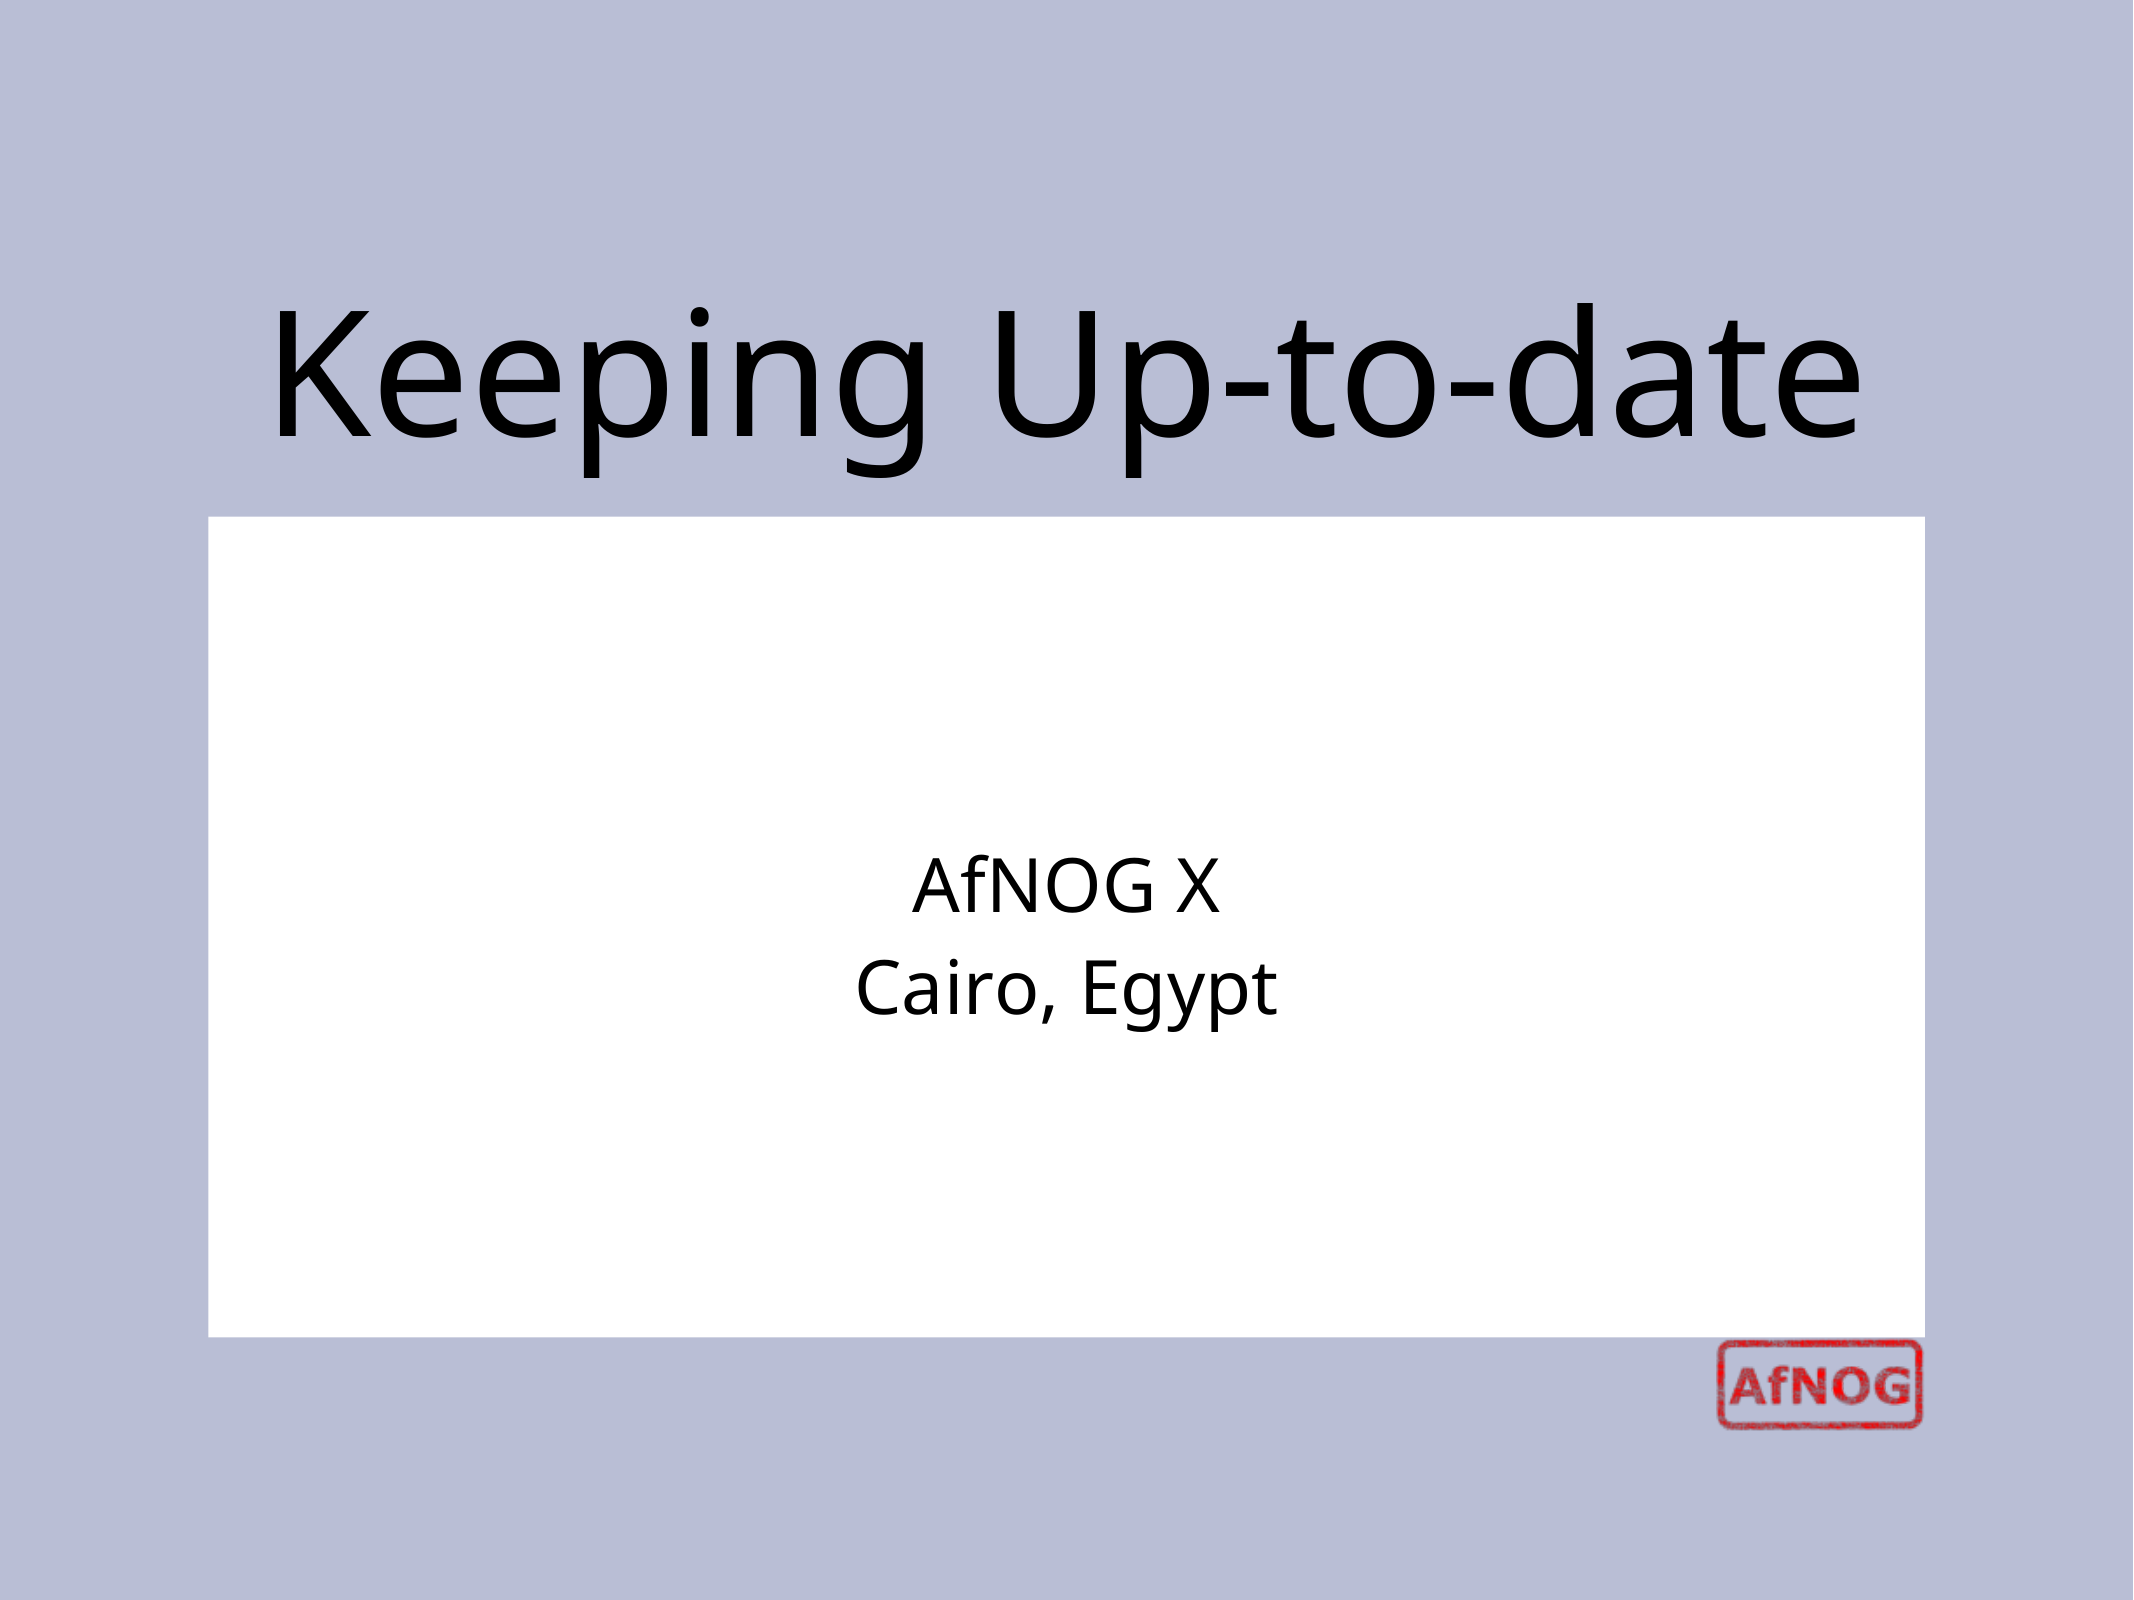

# Keeping Up-to-date
AfNOG X
Cairo, Egypt